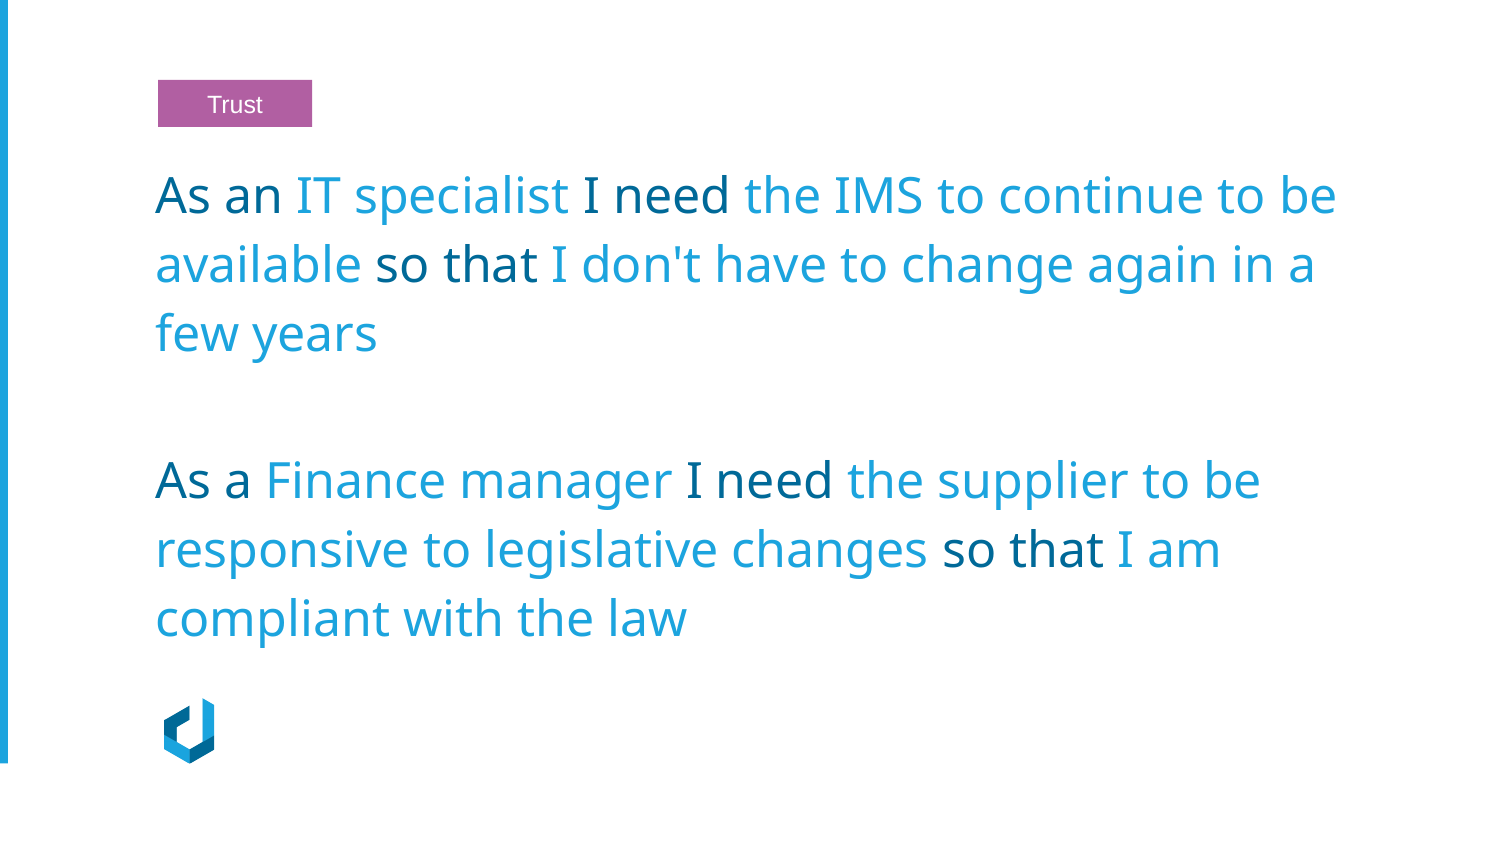

Trust
# As an IT specialist I need the IMS to continue to be available so that I don't have to change again in a few years
As a Finance manager I need the supplier to be responsive to legislative changes so that I am compliant with the law